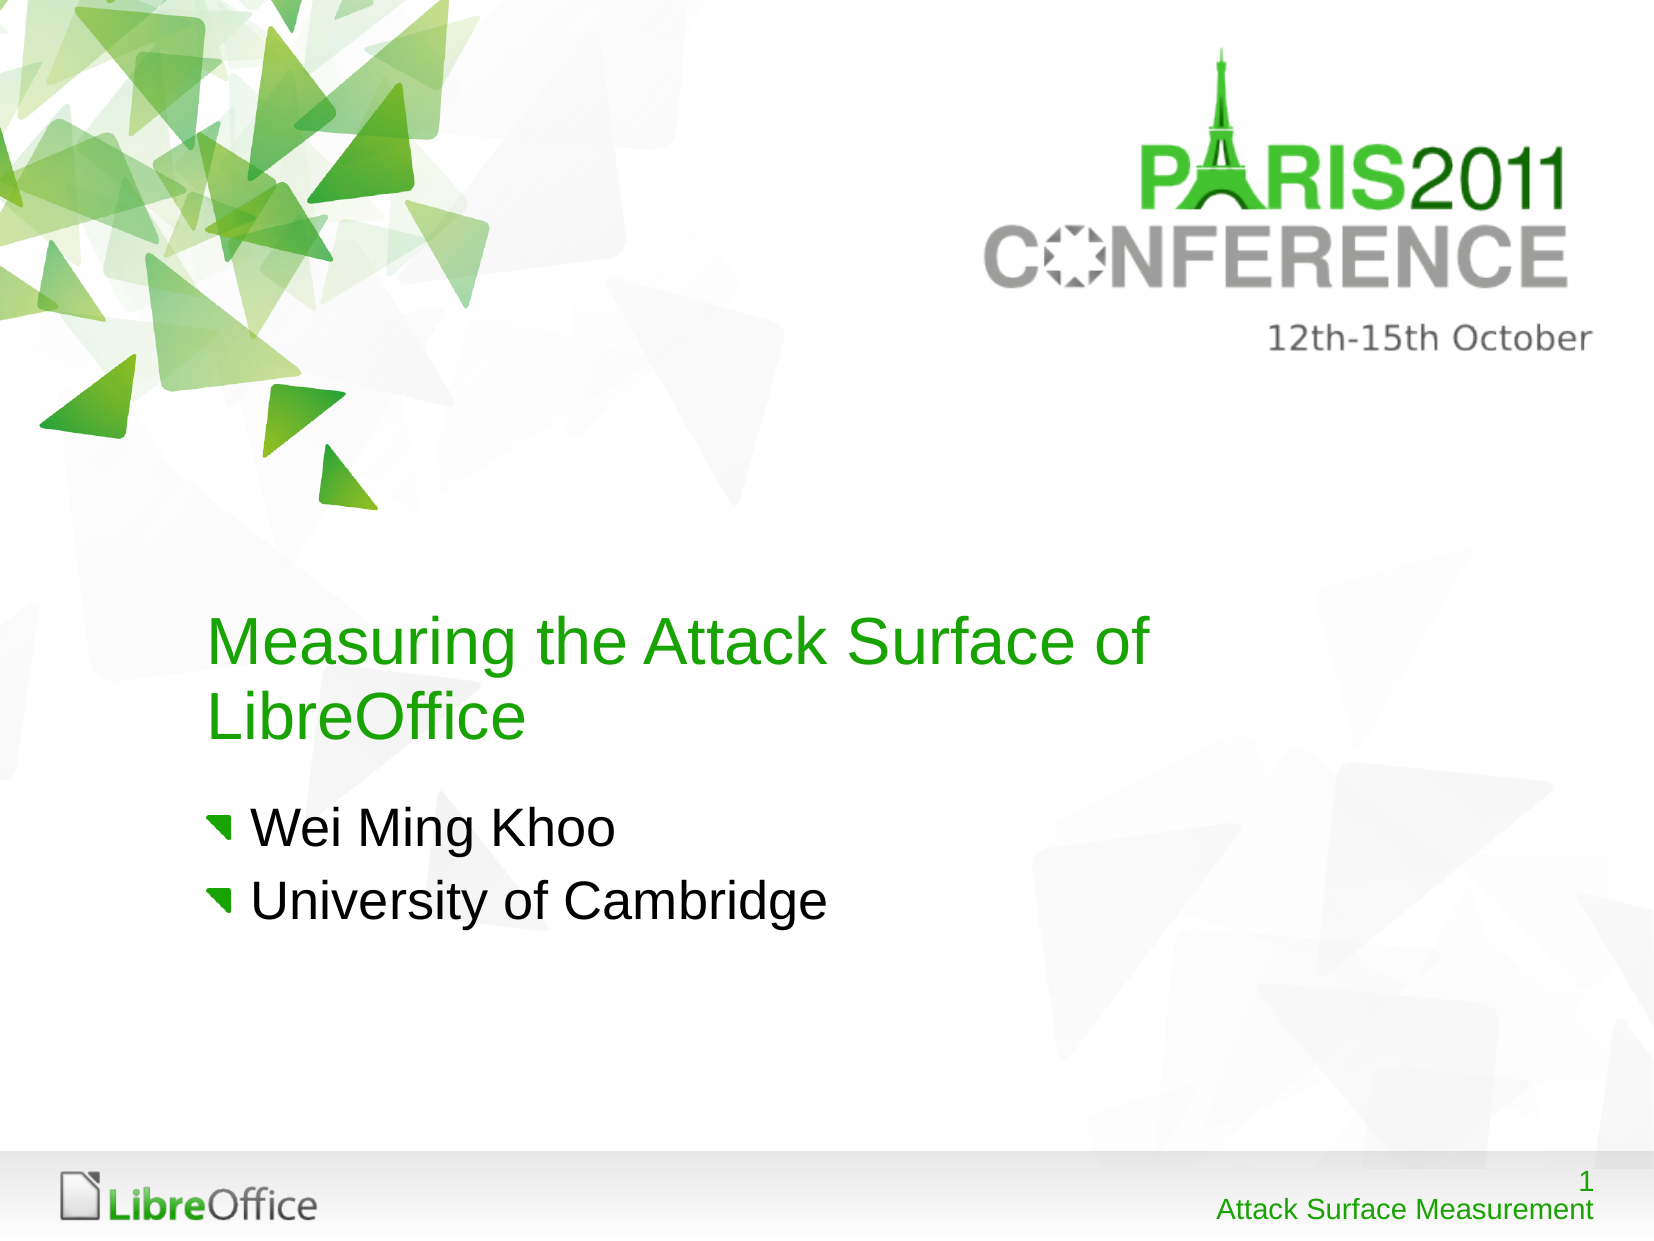

# Measuring the Attack Surface of LibreOffice
Wei Ming Khoo
University of Cambridge
1
Attack Surface Measurement